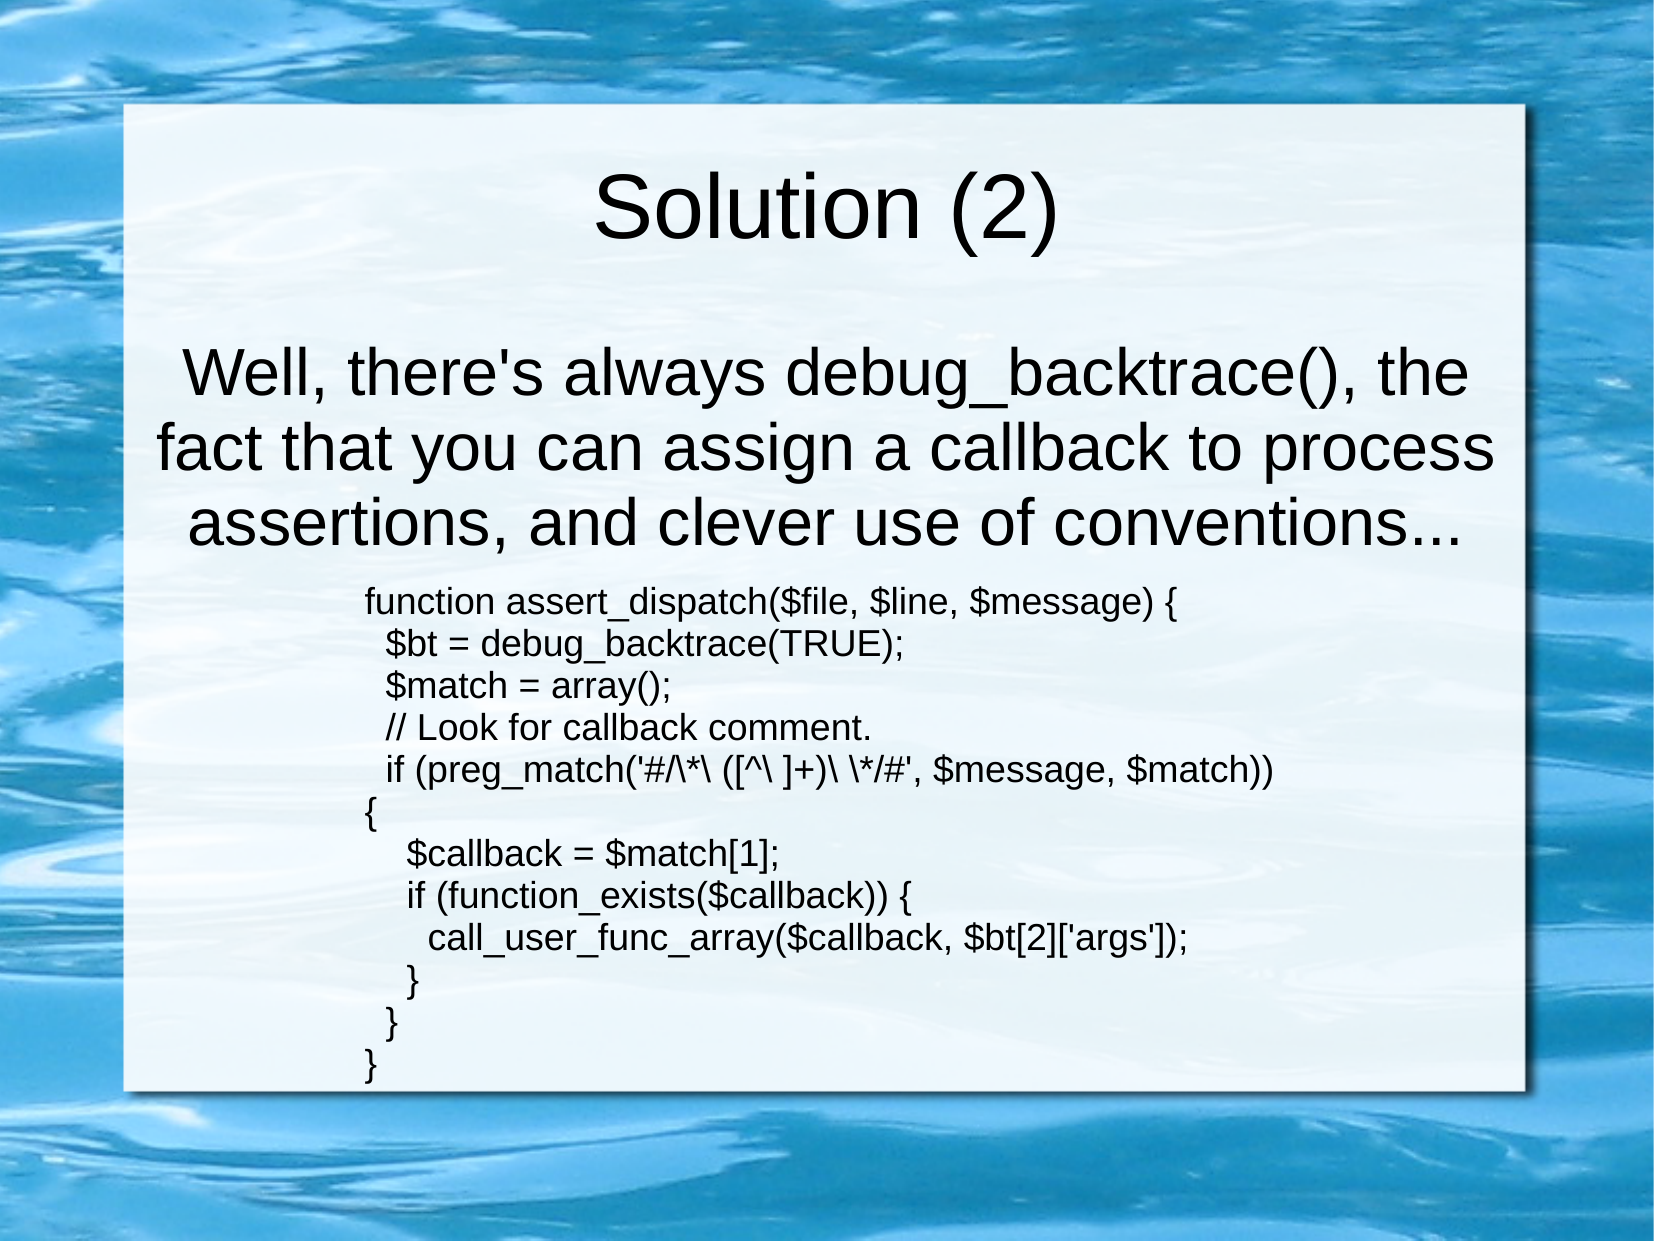

# Solution (2)
Well, there's always debug_backtrace(), the fact that you can assign a callback to process assertions, and clever use of conventions...
function assert_dispatch($file, $line, $message) {
 $bt = debug_backtrace(TRUE);
 $match = array();
 // Look for callback comment.
 if (preg_match('#/\*\ ([^\ ]+)\ \*/#', $message, $match)) {
 $callback = $match[1];
 if (function_exists($callback)) {
 call_user_func_array($callback, $bt[2]['args']);
 }
 }
}